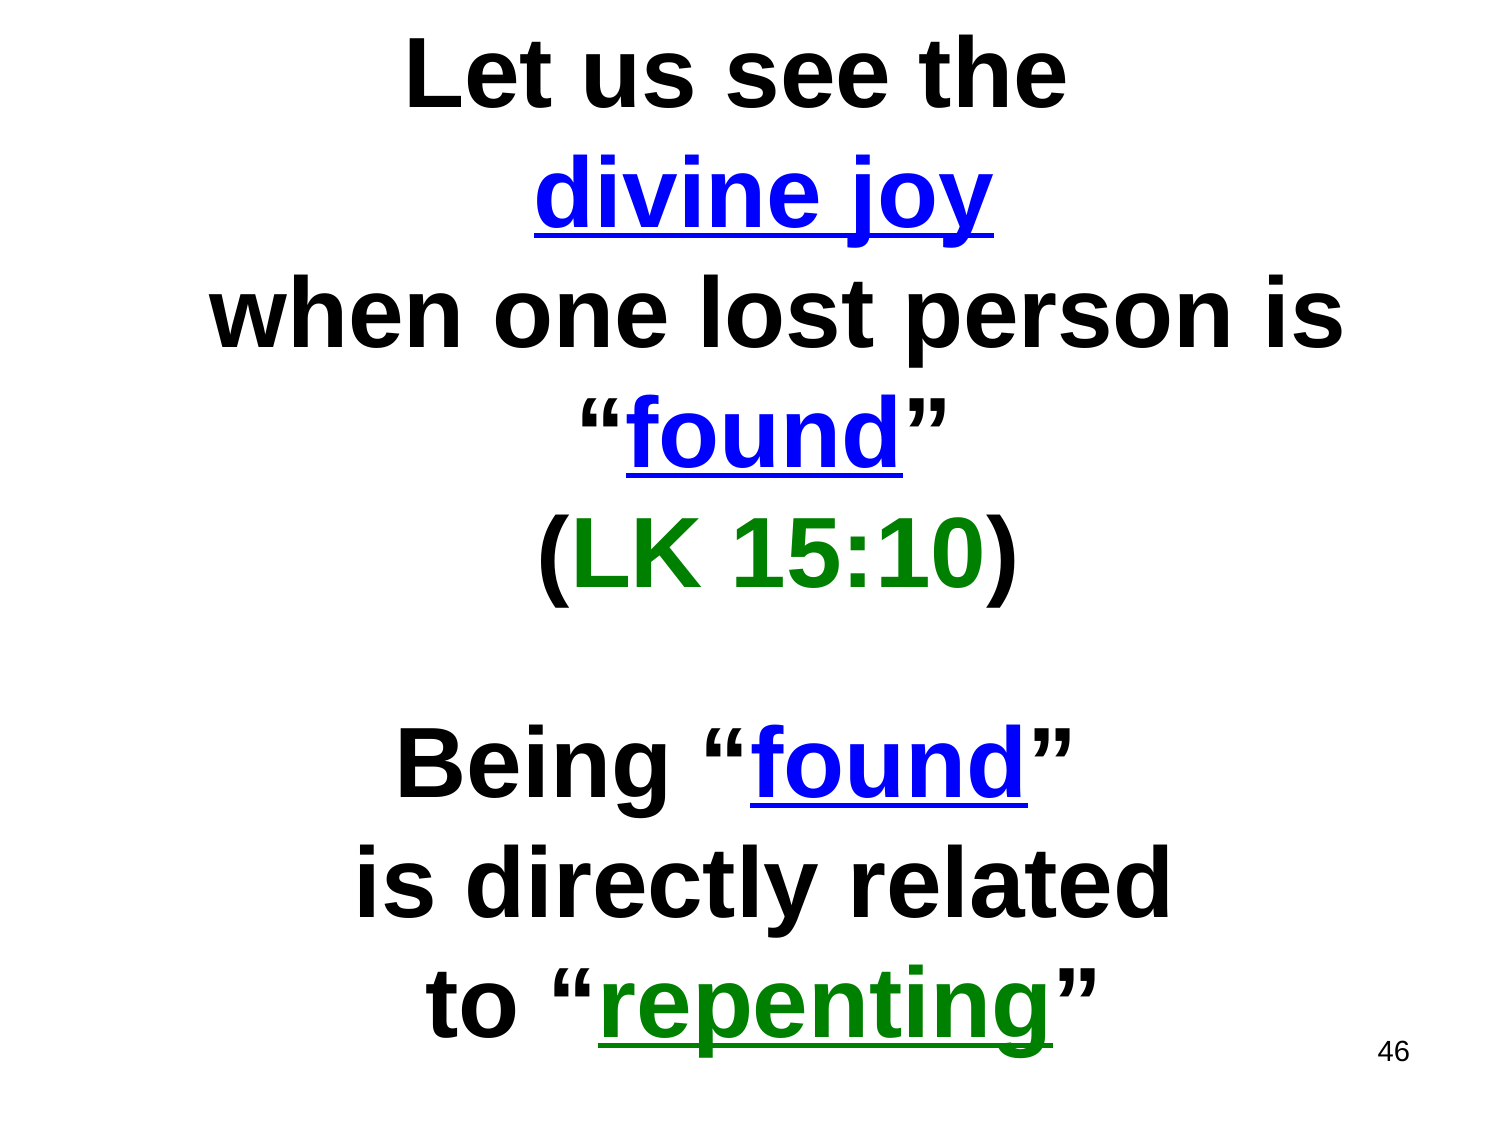

Let us see the
divine joy
when one lost person is “found”
(LK 15:10)
Being “found”
is directly related
to “repenting”